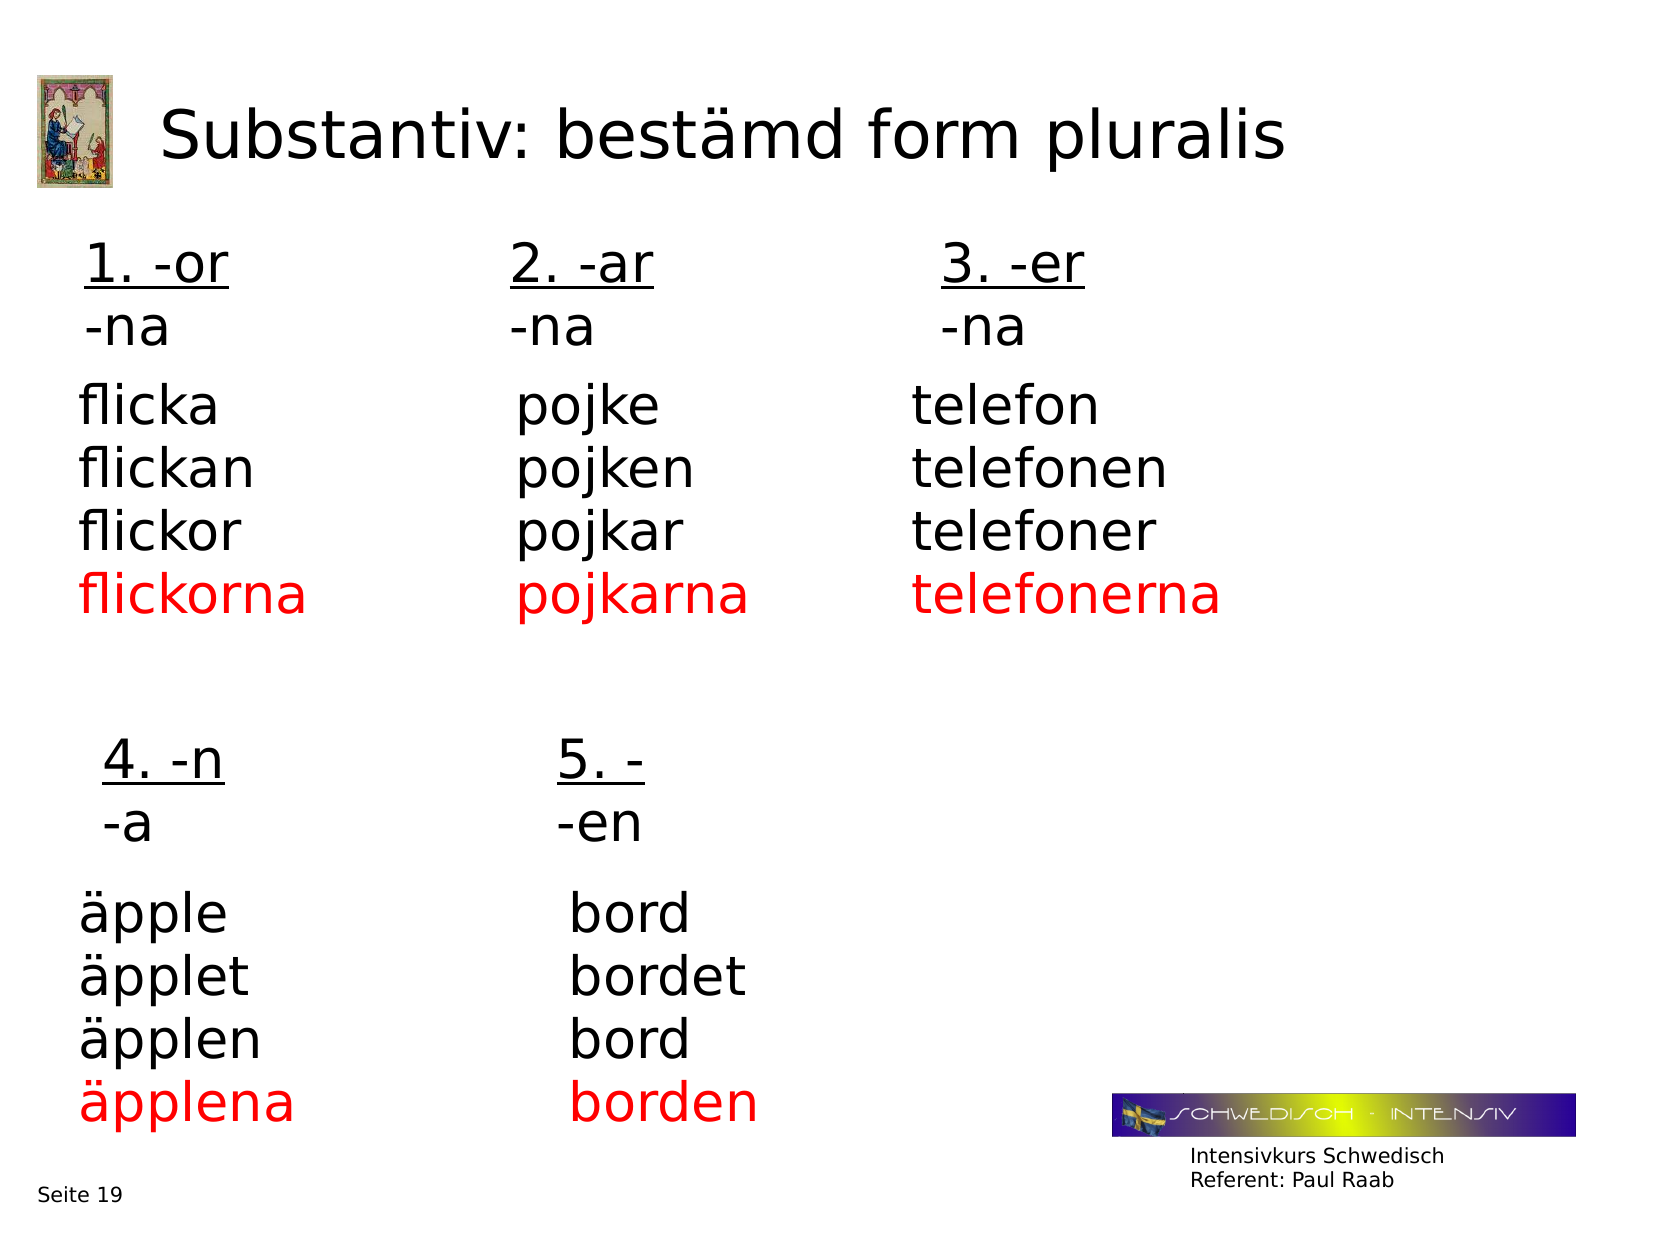

Substantiv: bestämd form pluralis
1. -or
-na
2. -ar
-na
3. -er
-na
flicka
flickan
flickor
flickorna
pojke
pojken
pojkar
pojkarna
telefon
telefonen
telefoner
telefonerna
4. -n
-a
5. -
-en
äpple
äpplet
äpplen
äpplena
bord
bordet
bord
borden